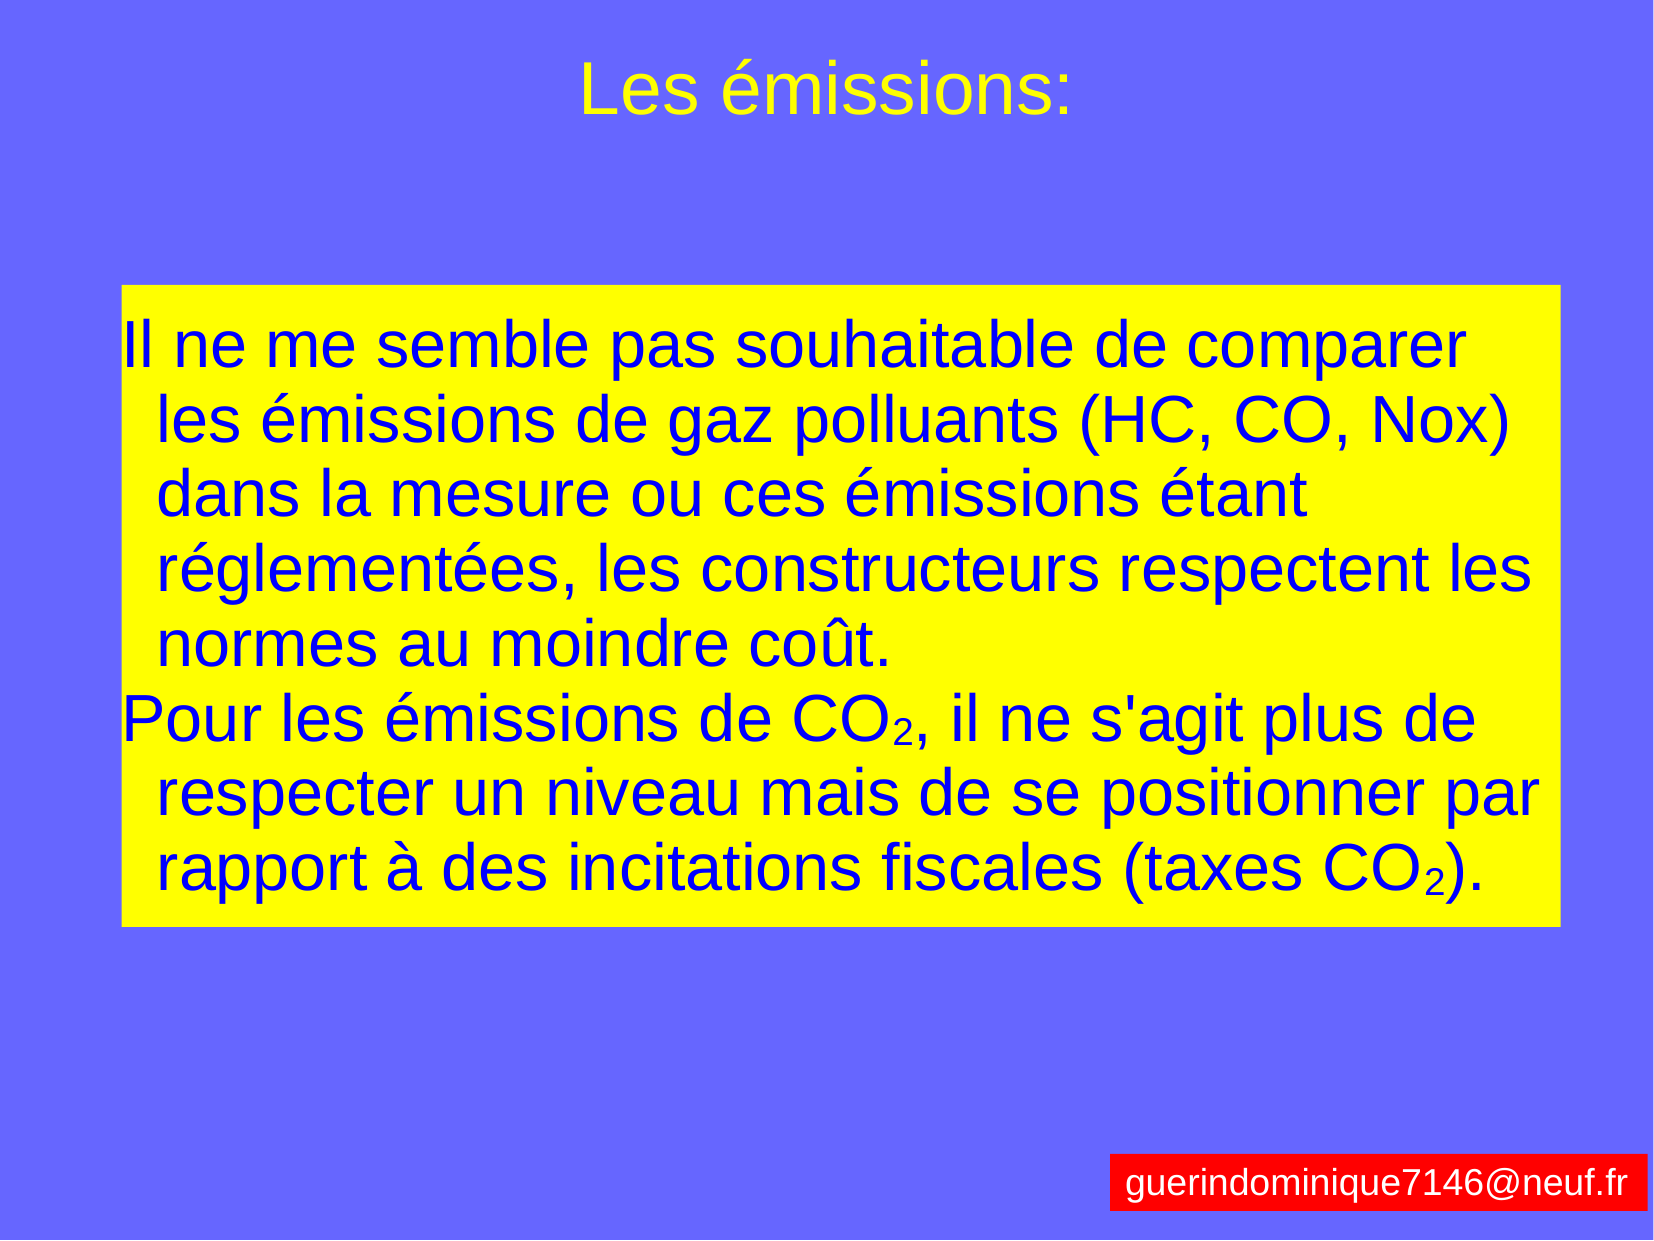

# Les émissions:
Il ne me semble pas souhaitable de comparer les émissions de gaz polluants (HC, CO, Nox) dans la mesure ou ces émissions étant réglementées, les constructeurs respectent les normes au moindre coût.
Pour les émissions de CO2, il ne s'agit plus de respecter un niveau mais de se positionner par rapport à des incitations fiscales (taxes CO2).
guerindominique7146@neuf.fr